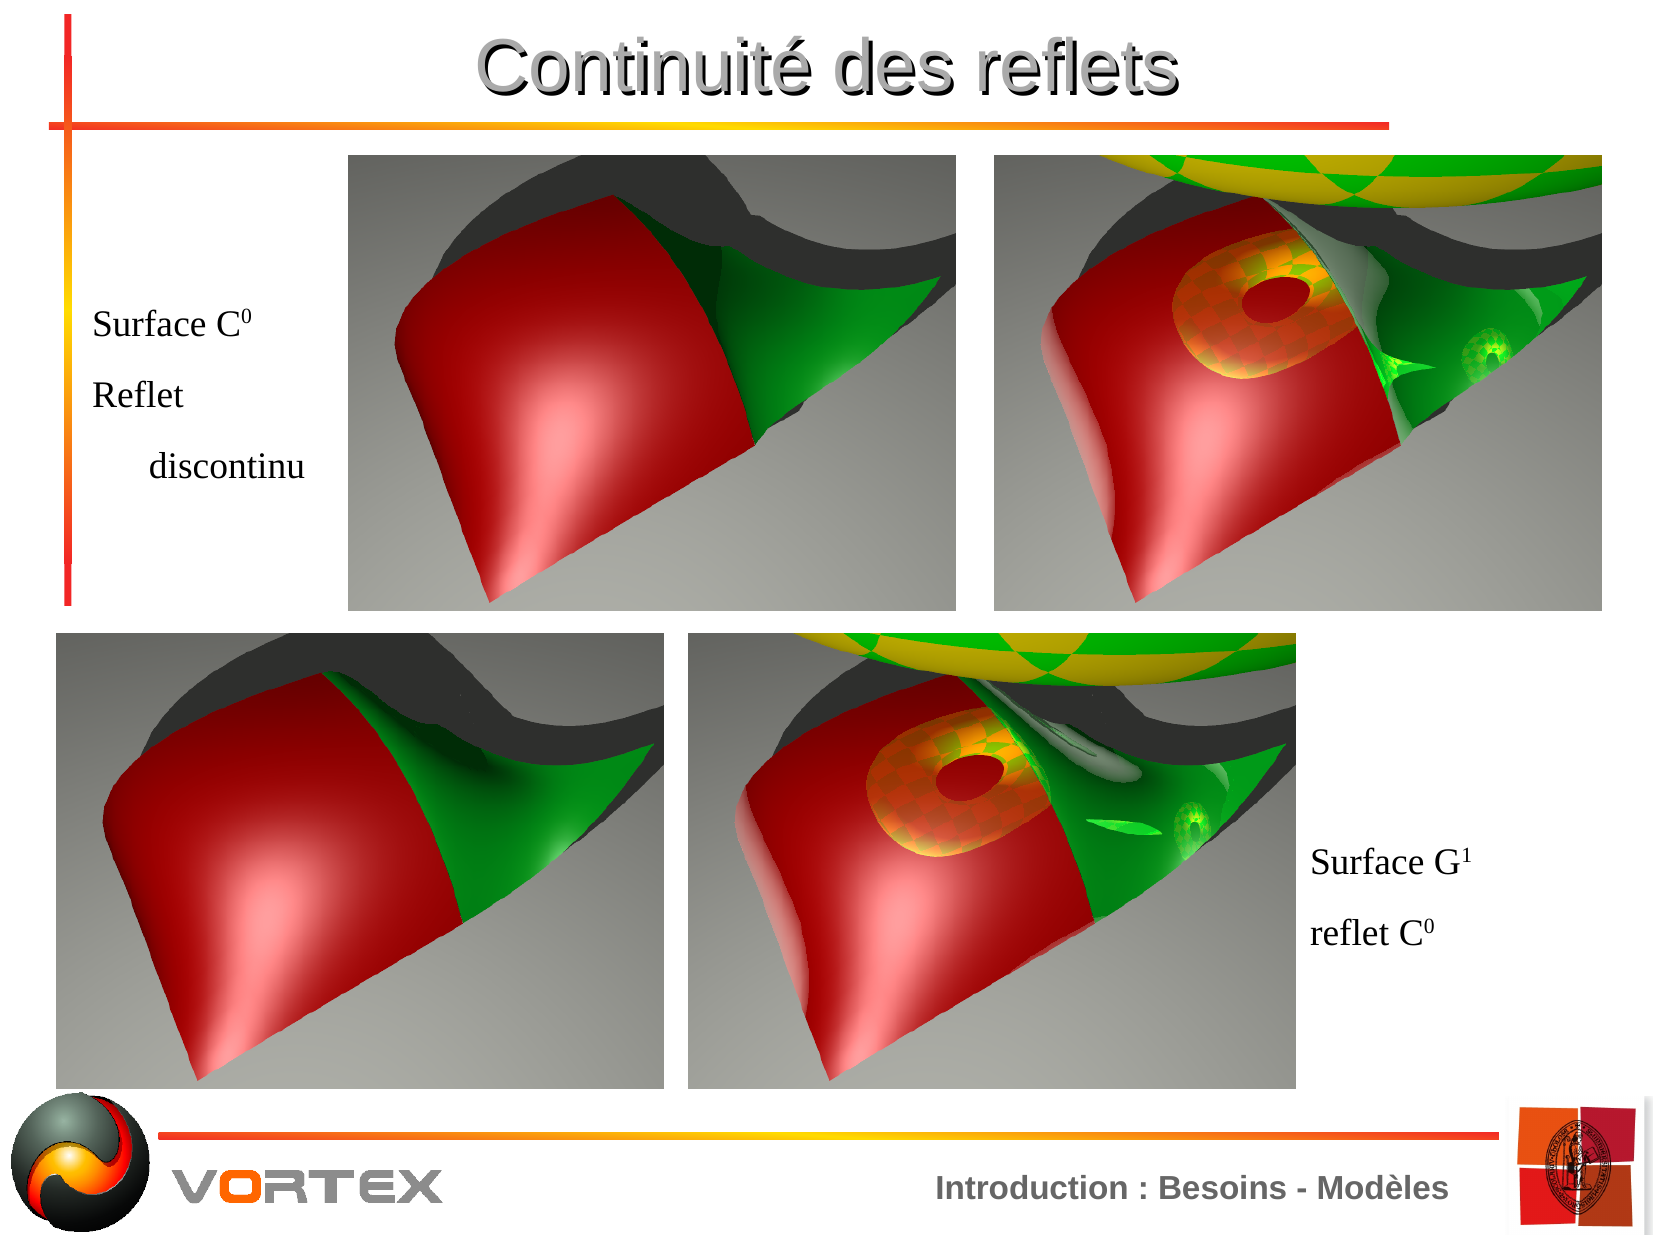

# Continuité des reflets
Surface C0
Reflet
 discontinu
Surface G1
reflet C0